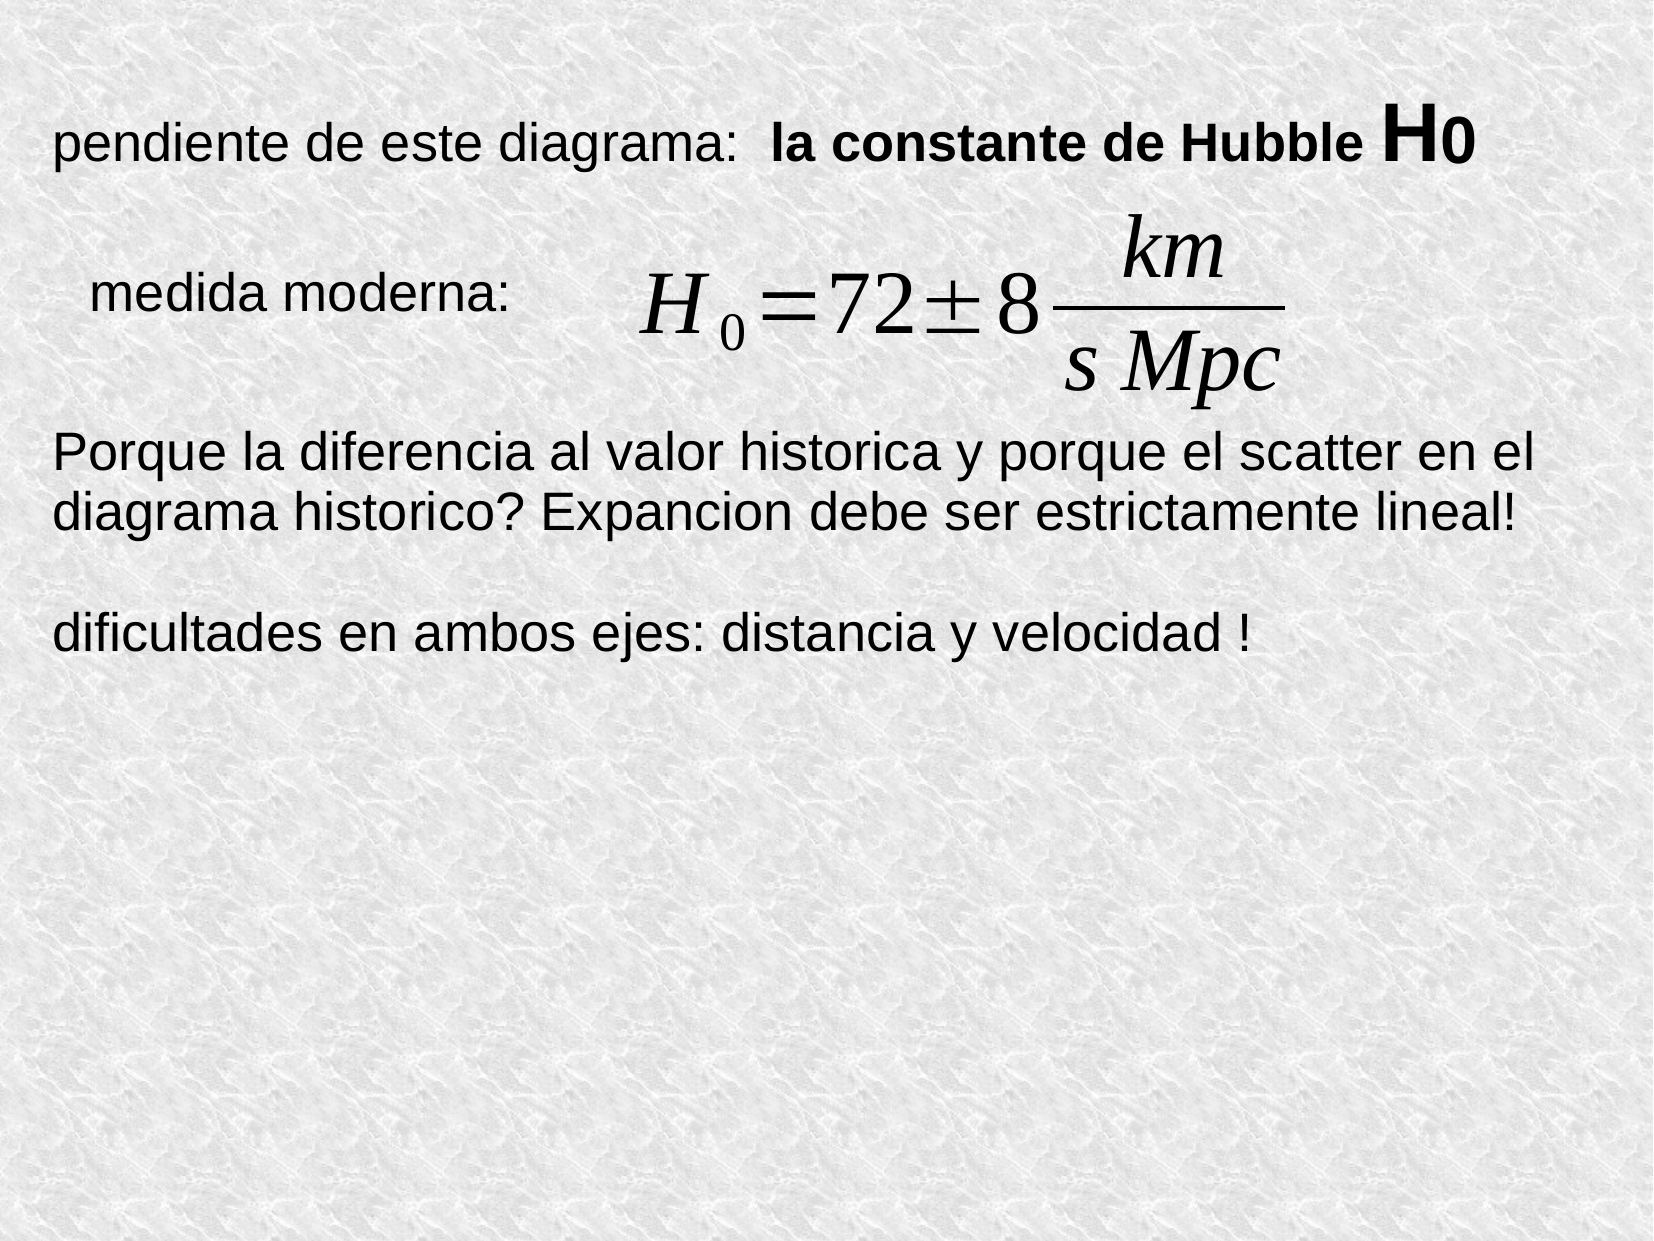

pendiente de este diagrama: la constante de Hubble H0
Porque la diferencia al valor historica y porque el scatter en el
diagrama historico? Expancion debe ser estrictamente lineal!
dificultades en ambos ejes: distancia y velocidad !
medida moderna: